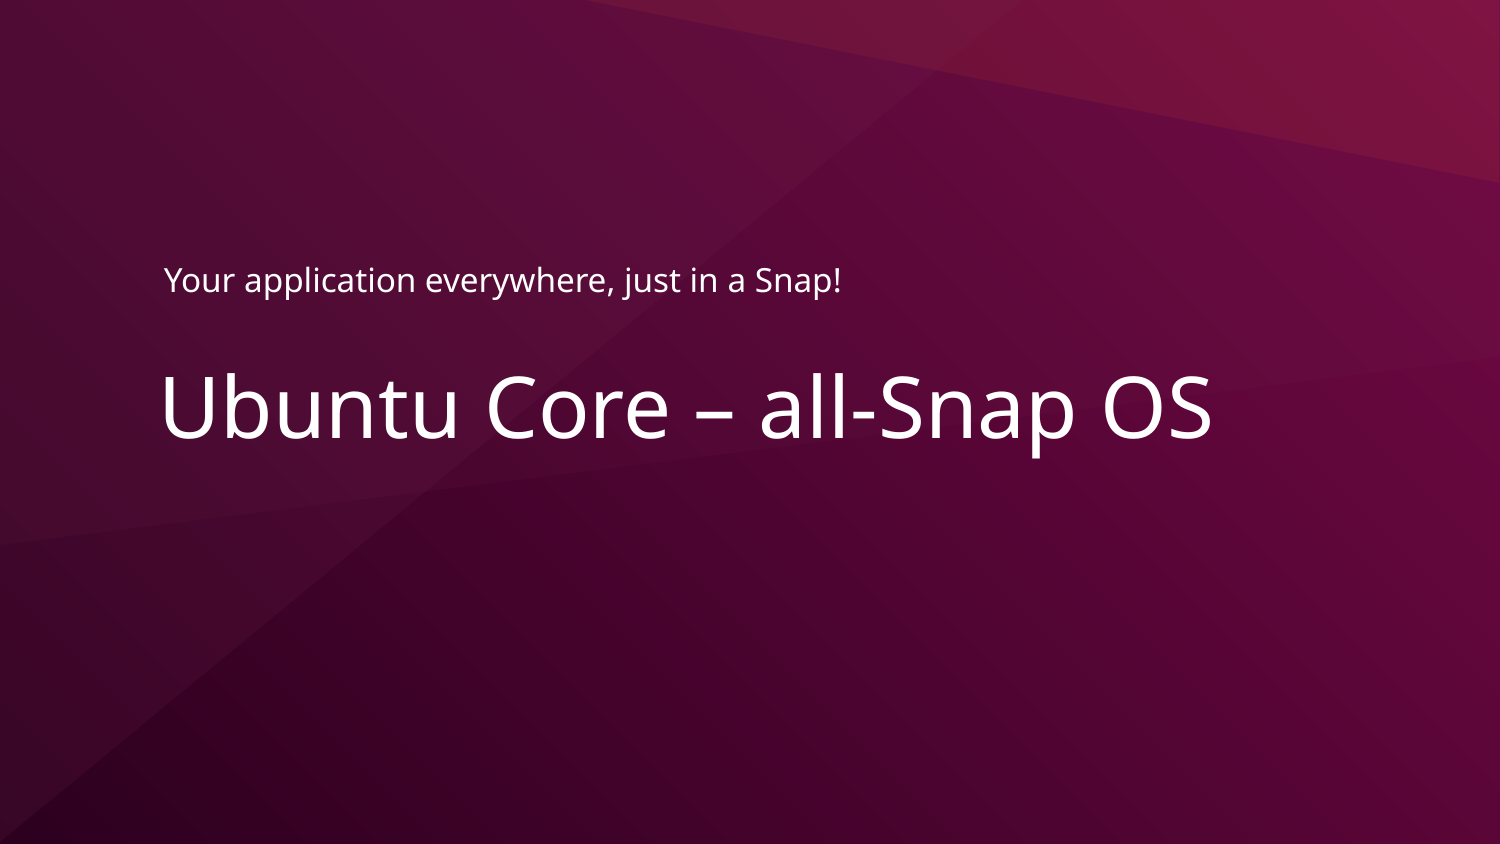

Your application everywhere, just in a Snap!
# Ubuntu Core – all-Snap OS